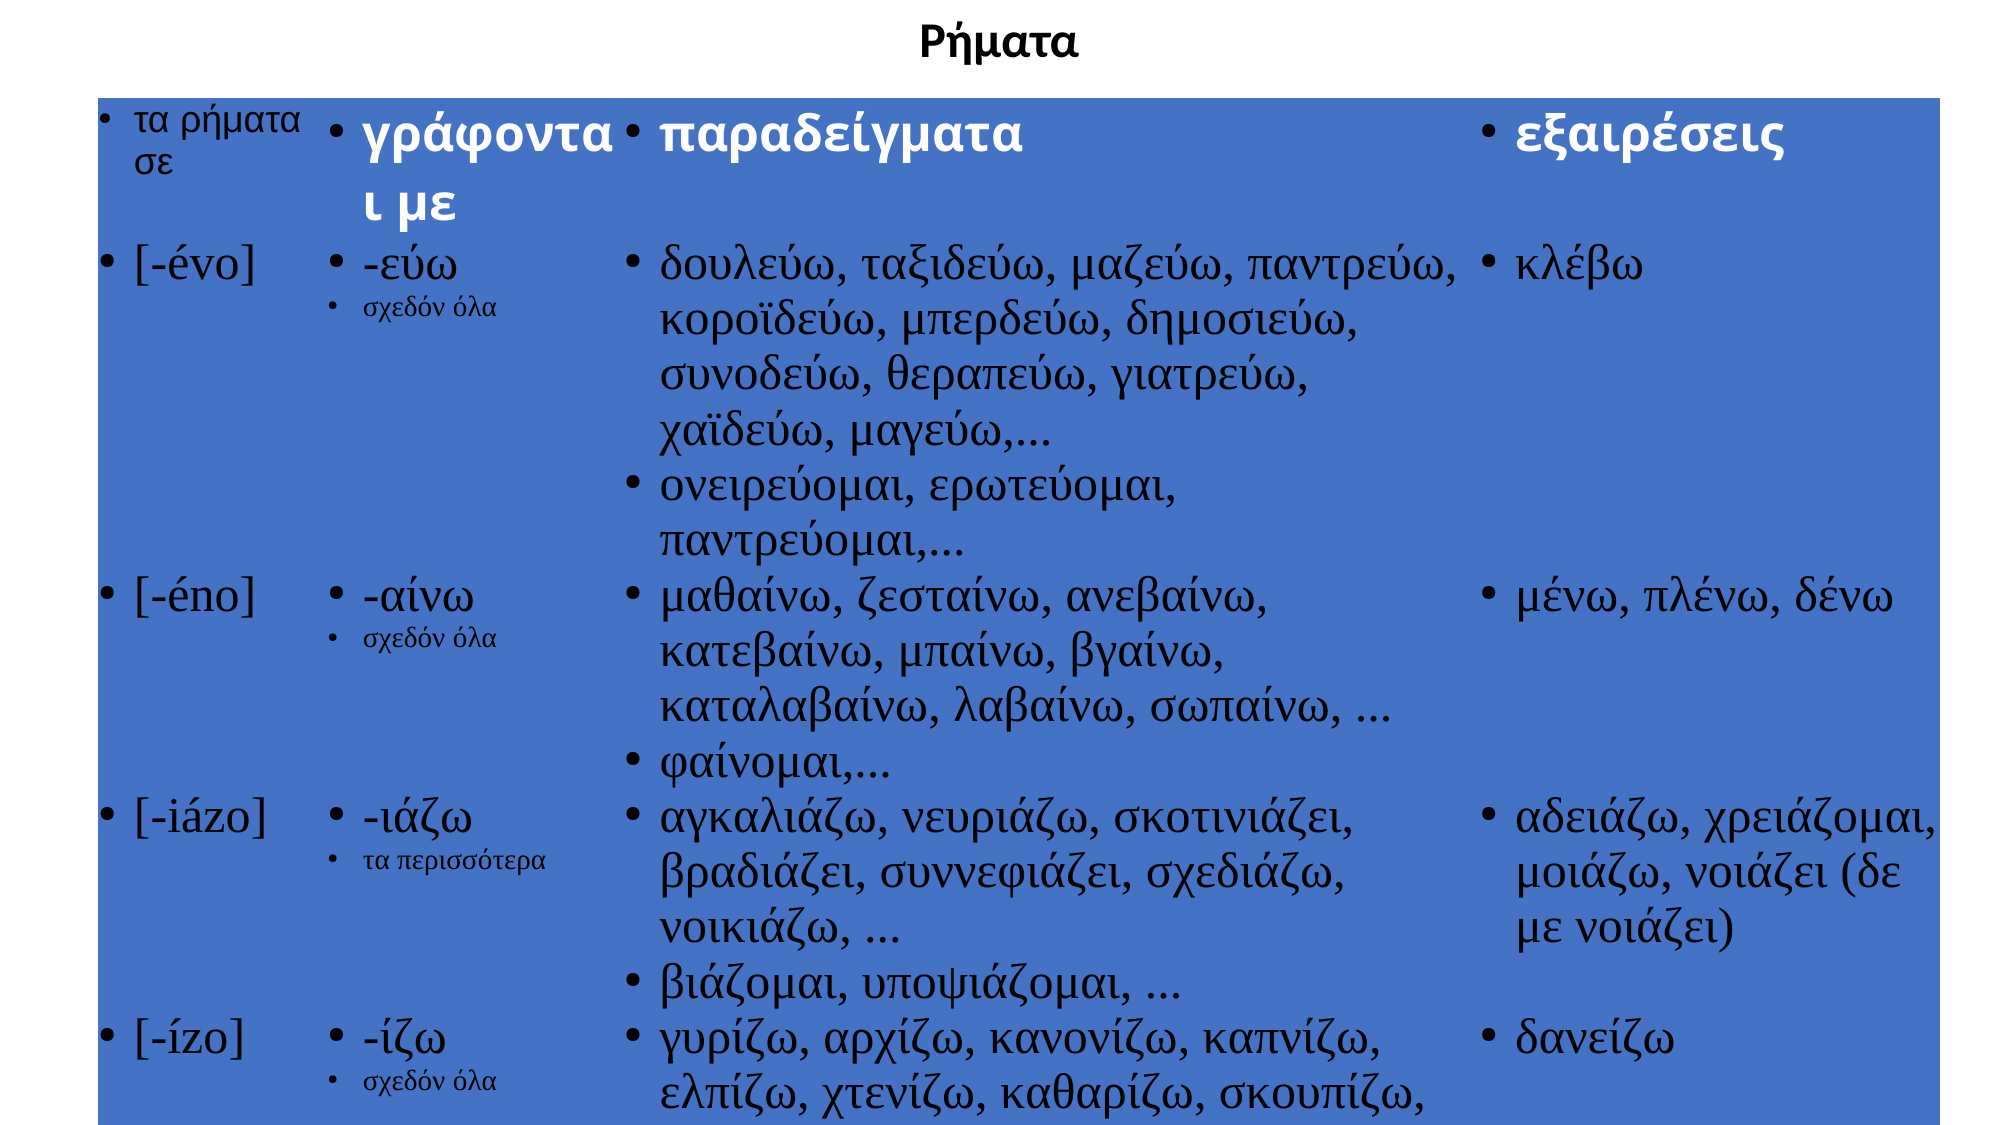

Ρήματα
| τα ρήματα σε | γράφονται με | παραδείγματα | εξαιρέσεις |
| --- | --- | --- | --- |
| [-évo] | -εύω σχεδόν όλα | δουλεύω, ταξιδεύω, μαζεύω, παντρεύω, κοροϊδεύω, μπερδεύω, δημοσιεύω, συνοδεύω, θεραπεύω, γιατρεύω, χαϊδεύω, μαγεύω,... ονειρεύομαι, ερωτεύομαι, παντρεύομαι,... | κλέβω |
| [-éno] | -αίνω σχεδόν όλα | μαθαίνω, ζεσταίνω, ανεβαίνω, κατεβαίνω, μπαίνω, βγαίνω, καταλαβαίνω, λαβαίνω, σωπαίνω, ... φαίνομαι,... | μένω, πλένω, δένω |
| [-iázo] | -ιάζω τα περισσότερα | αγκαλιάζω, νευριάζω, σκοτινιάζει, βραδιάζει, συννεφιάζει, σχεδιάζω, νοικιάζω, ... βιάζομαι, υποψιάζομαι, ... | αδειάζω, χρειάζομαι, μοιάζω, νοιάζει (δε με νοιάζει) |
| [-ízo] | -ίζω σχεδόν όλα | γυρίζω, αρχίζω, κανονίζω, καπνίζω, ελπίζω, χτενίζω, καθαρίζω, σκουπίζω, γαβγίζω, θυμίζω, φοβίζω, μαυρίζω, ασπρίζω, κοκκινίζω, μυρίζω,... φτερνίζομαι, ... | δανείζω |
| [-óno] | -ώνω όλα | πληρώνω, μεγαλώνω, τελειώνω, σηκώνω, οργανώνω, μαλώνω, θυμώνω, κρυώνω, κλειδώνω, παγώνω,... σηκώνομαι | - |
| | | | |